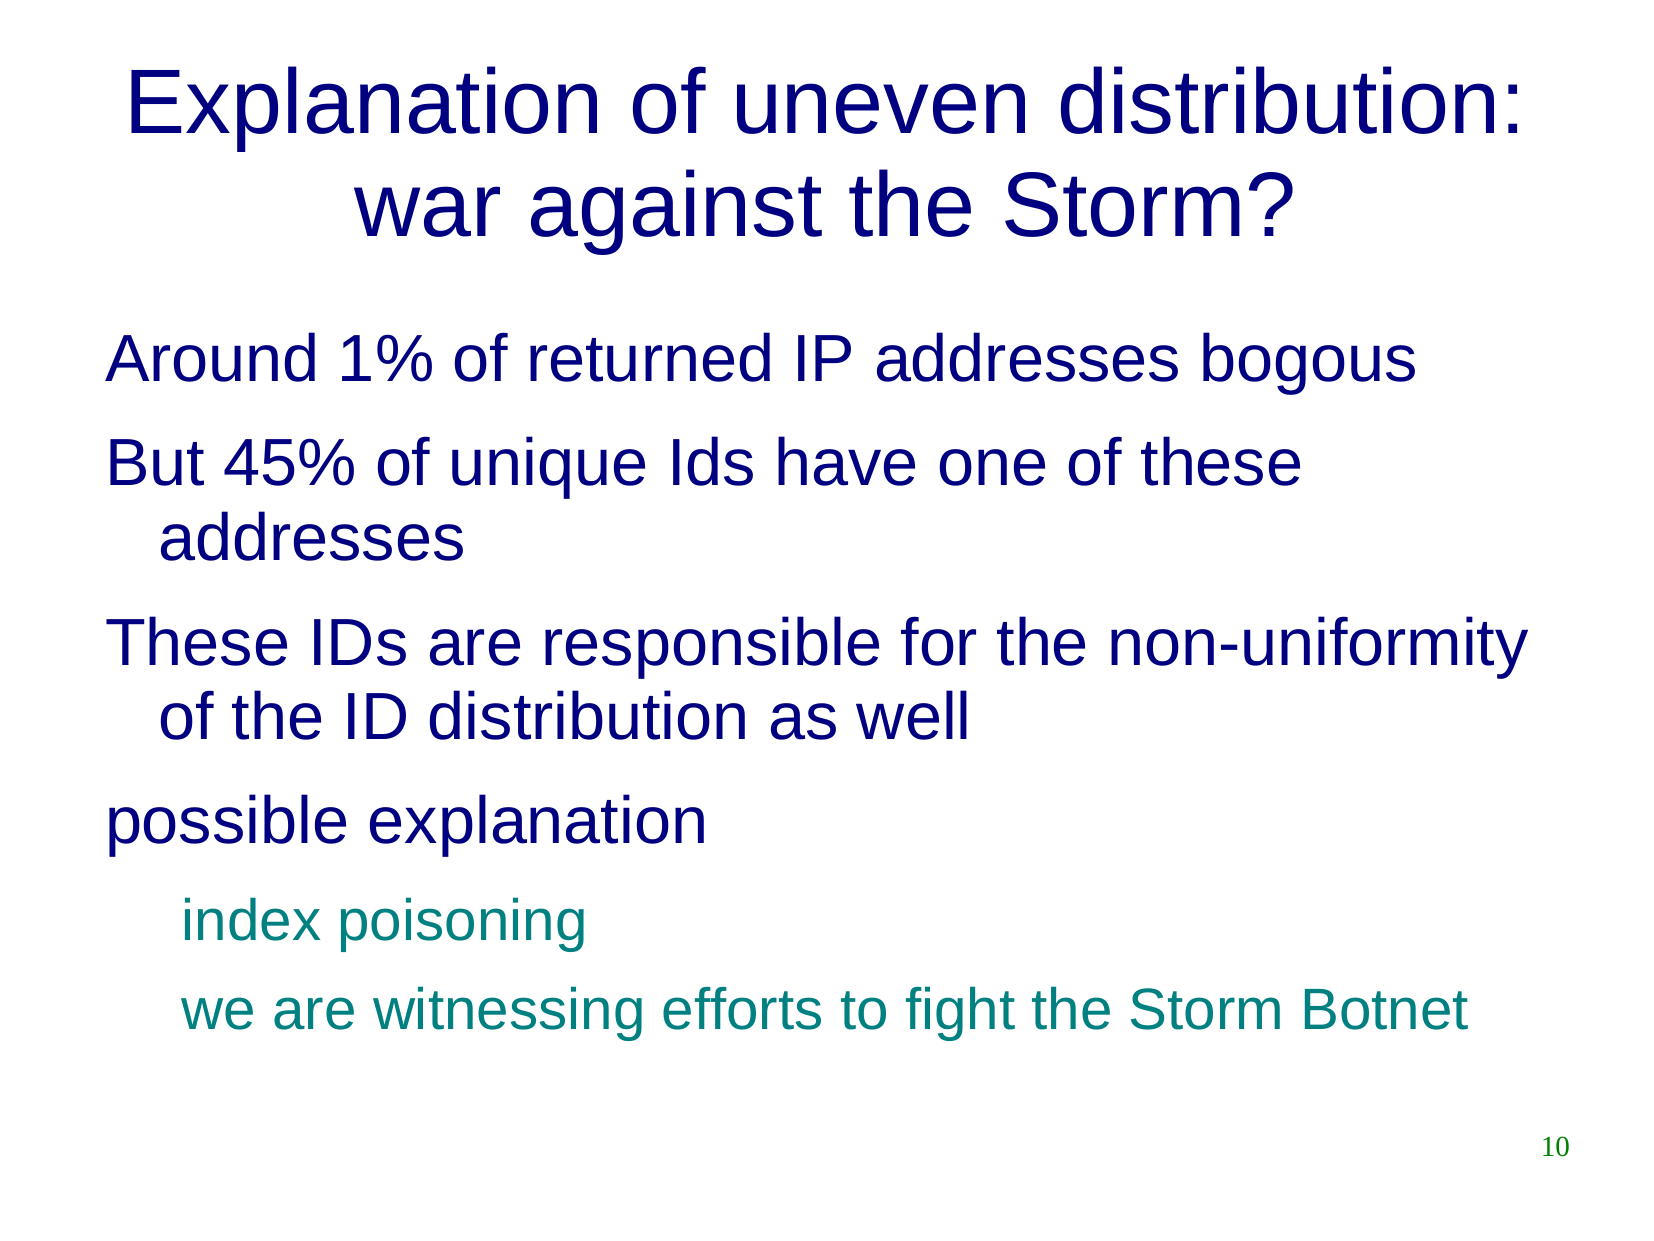

# Explanation of uneven distribution: war against the Storm?
Around 1% of returned IP addresses bogous
But 45% of unique Ids have one of these addresses
These IDs are responsible for the non-uniformity of the ID distribution as well
possible explanation
index poisoning
we are witnessing efforts to fight the Storm Botnet
10